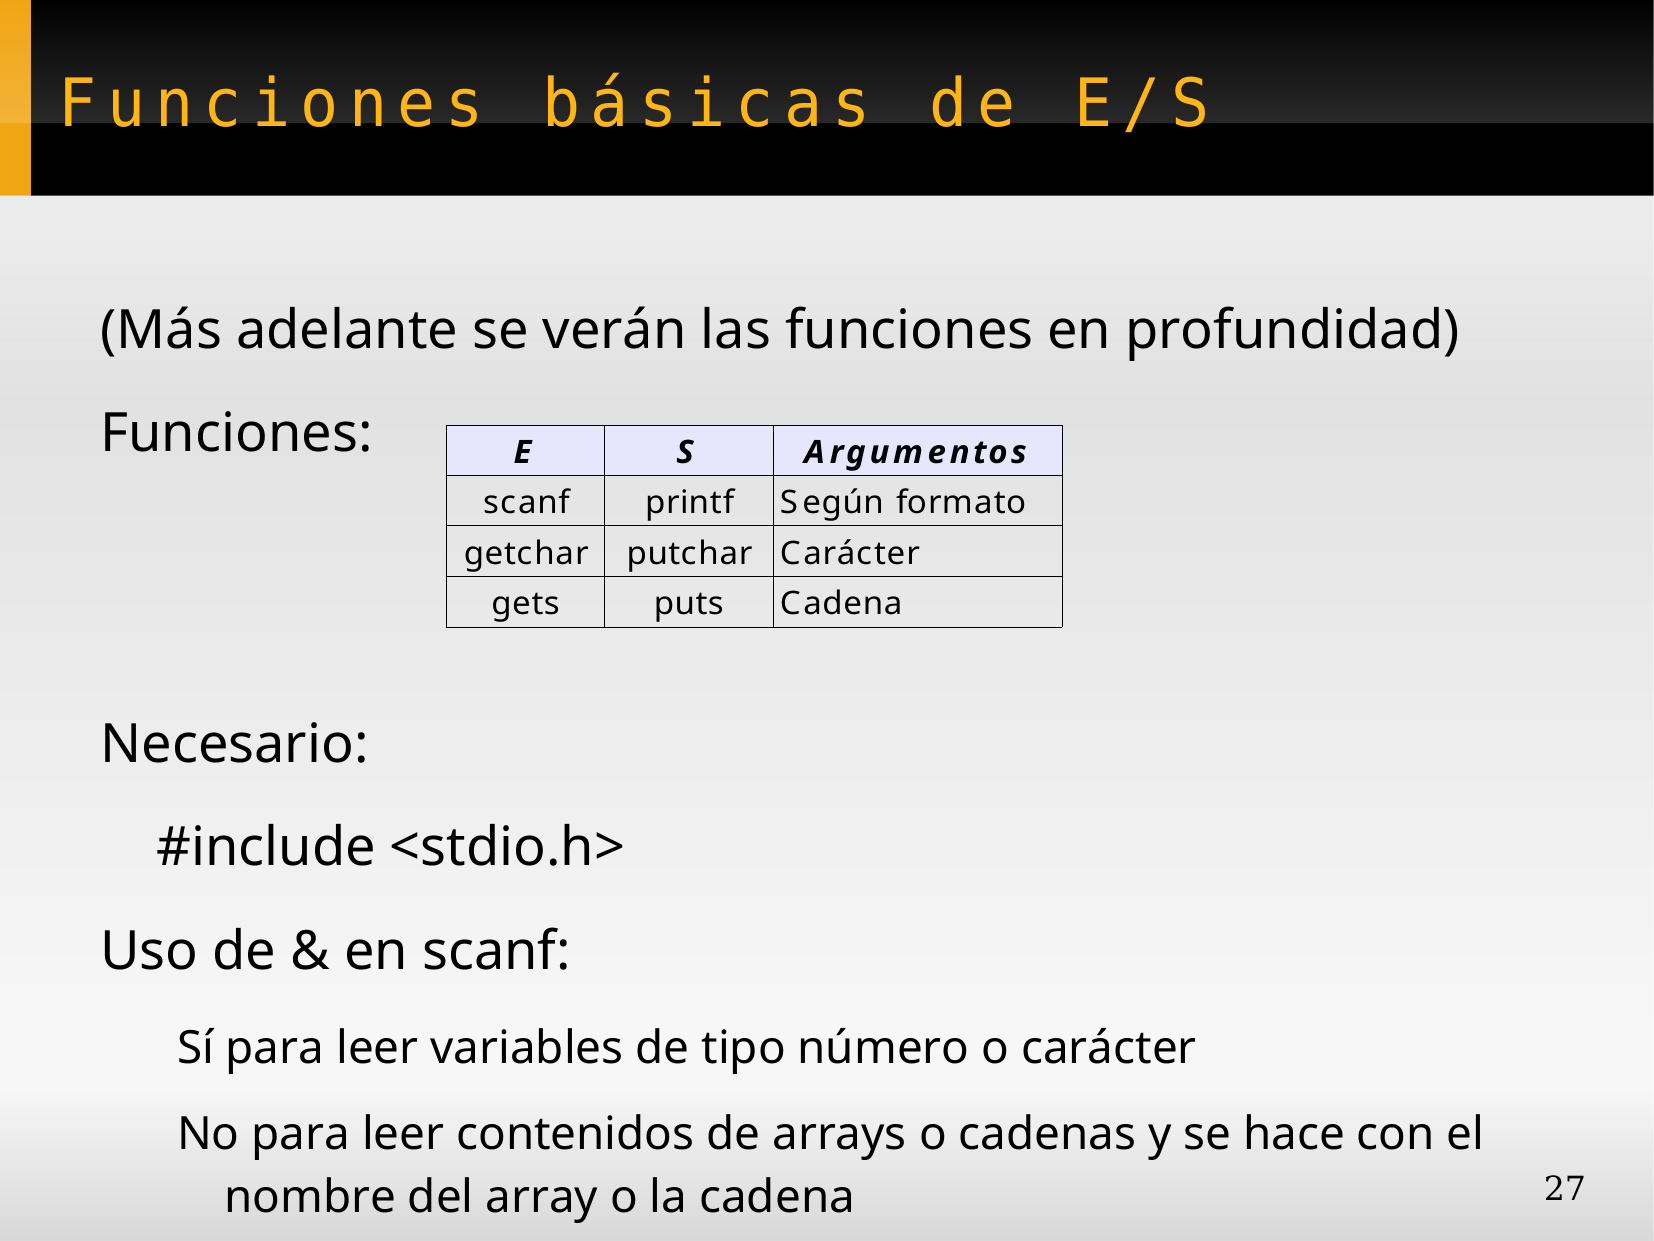

# Funciones básicas de E/S
(Más adelante se verán las funciones en profundidad)
Funciones:
Necesario:
 #include <stdio.h>
Uso de & en scanf:
Sí para leer variables de tipo número o carácter
No para leer contenidos de arrays o cadenas y se hace con el nombre del array o la cadena
27